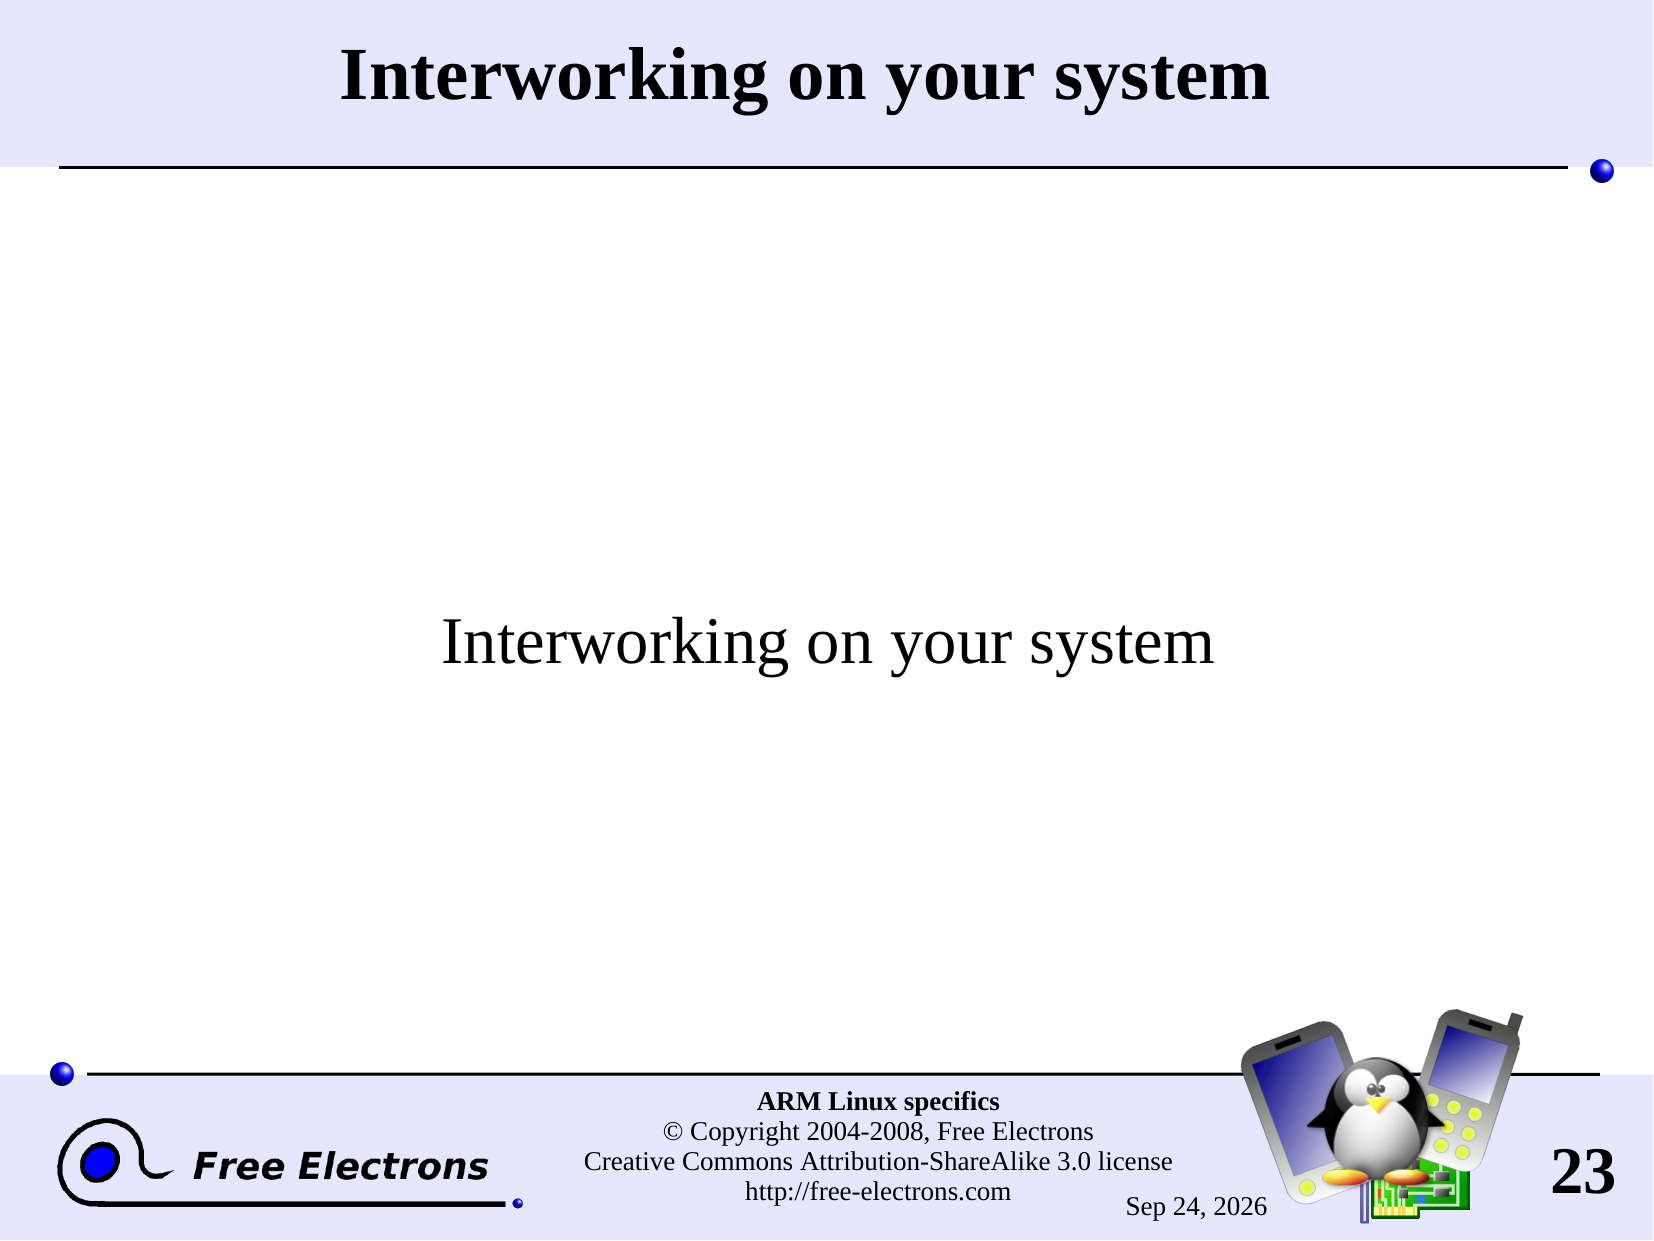

# Interworking on your system
Interworking on your system